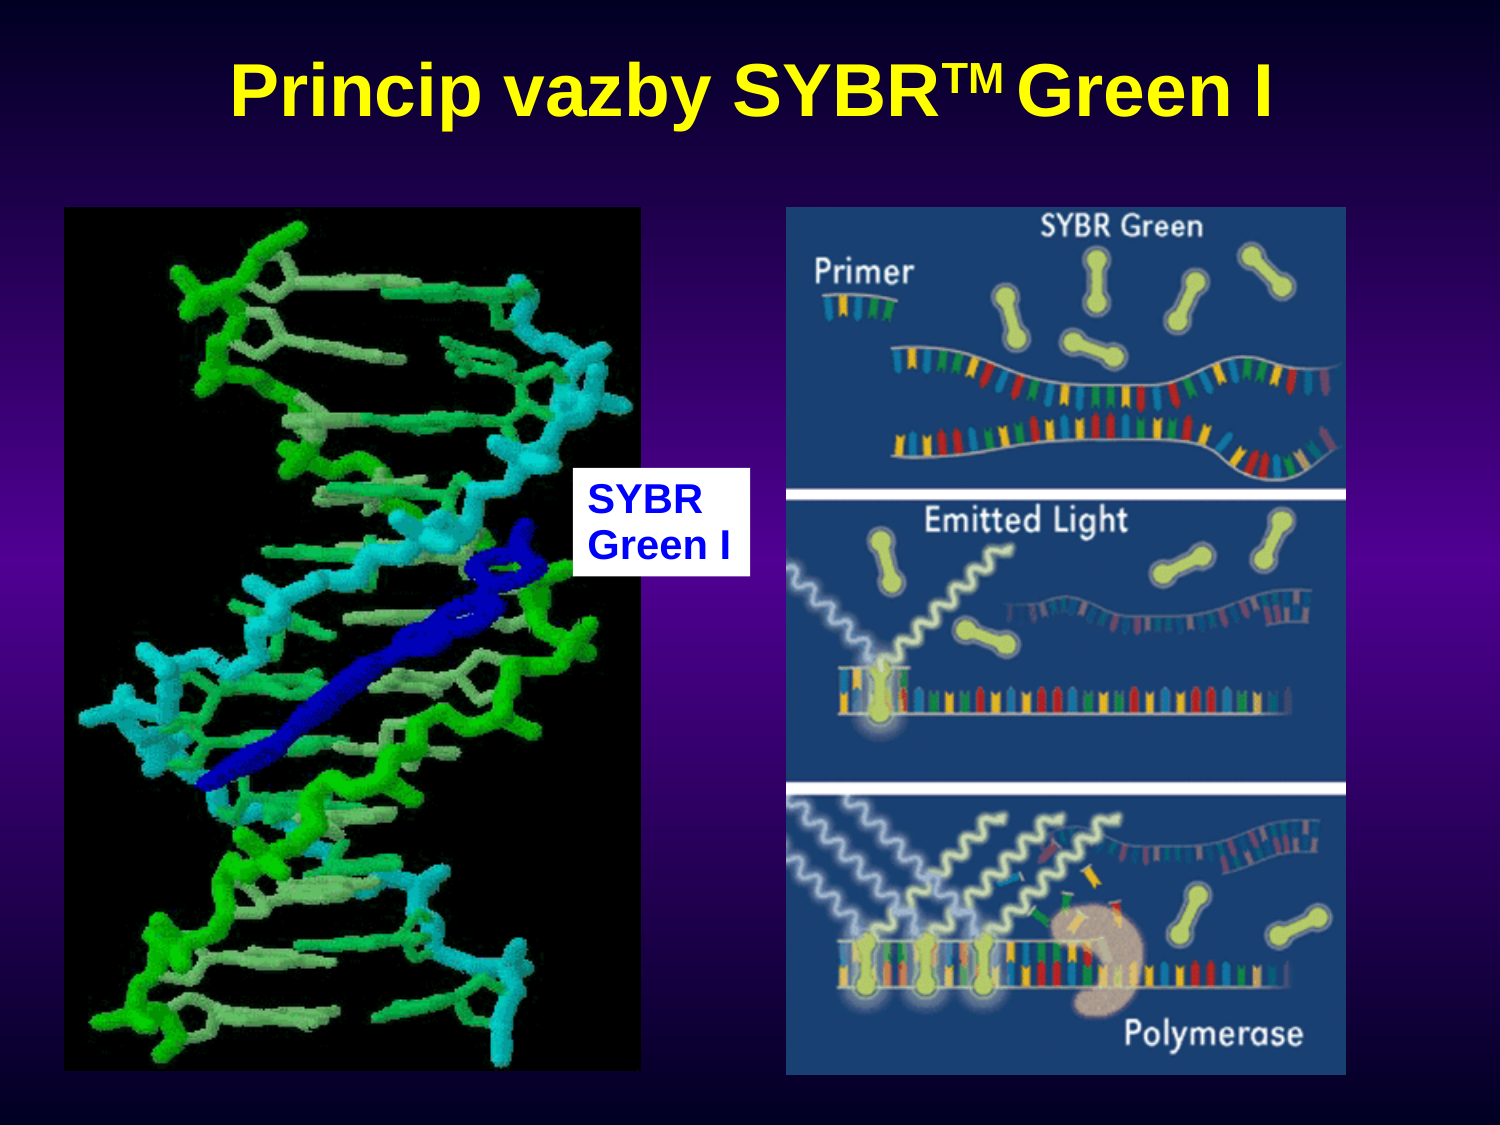

# Princip vazby SYBRTM Green I
SYBR Green I